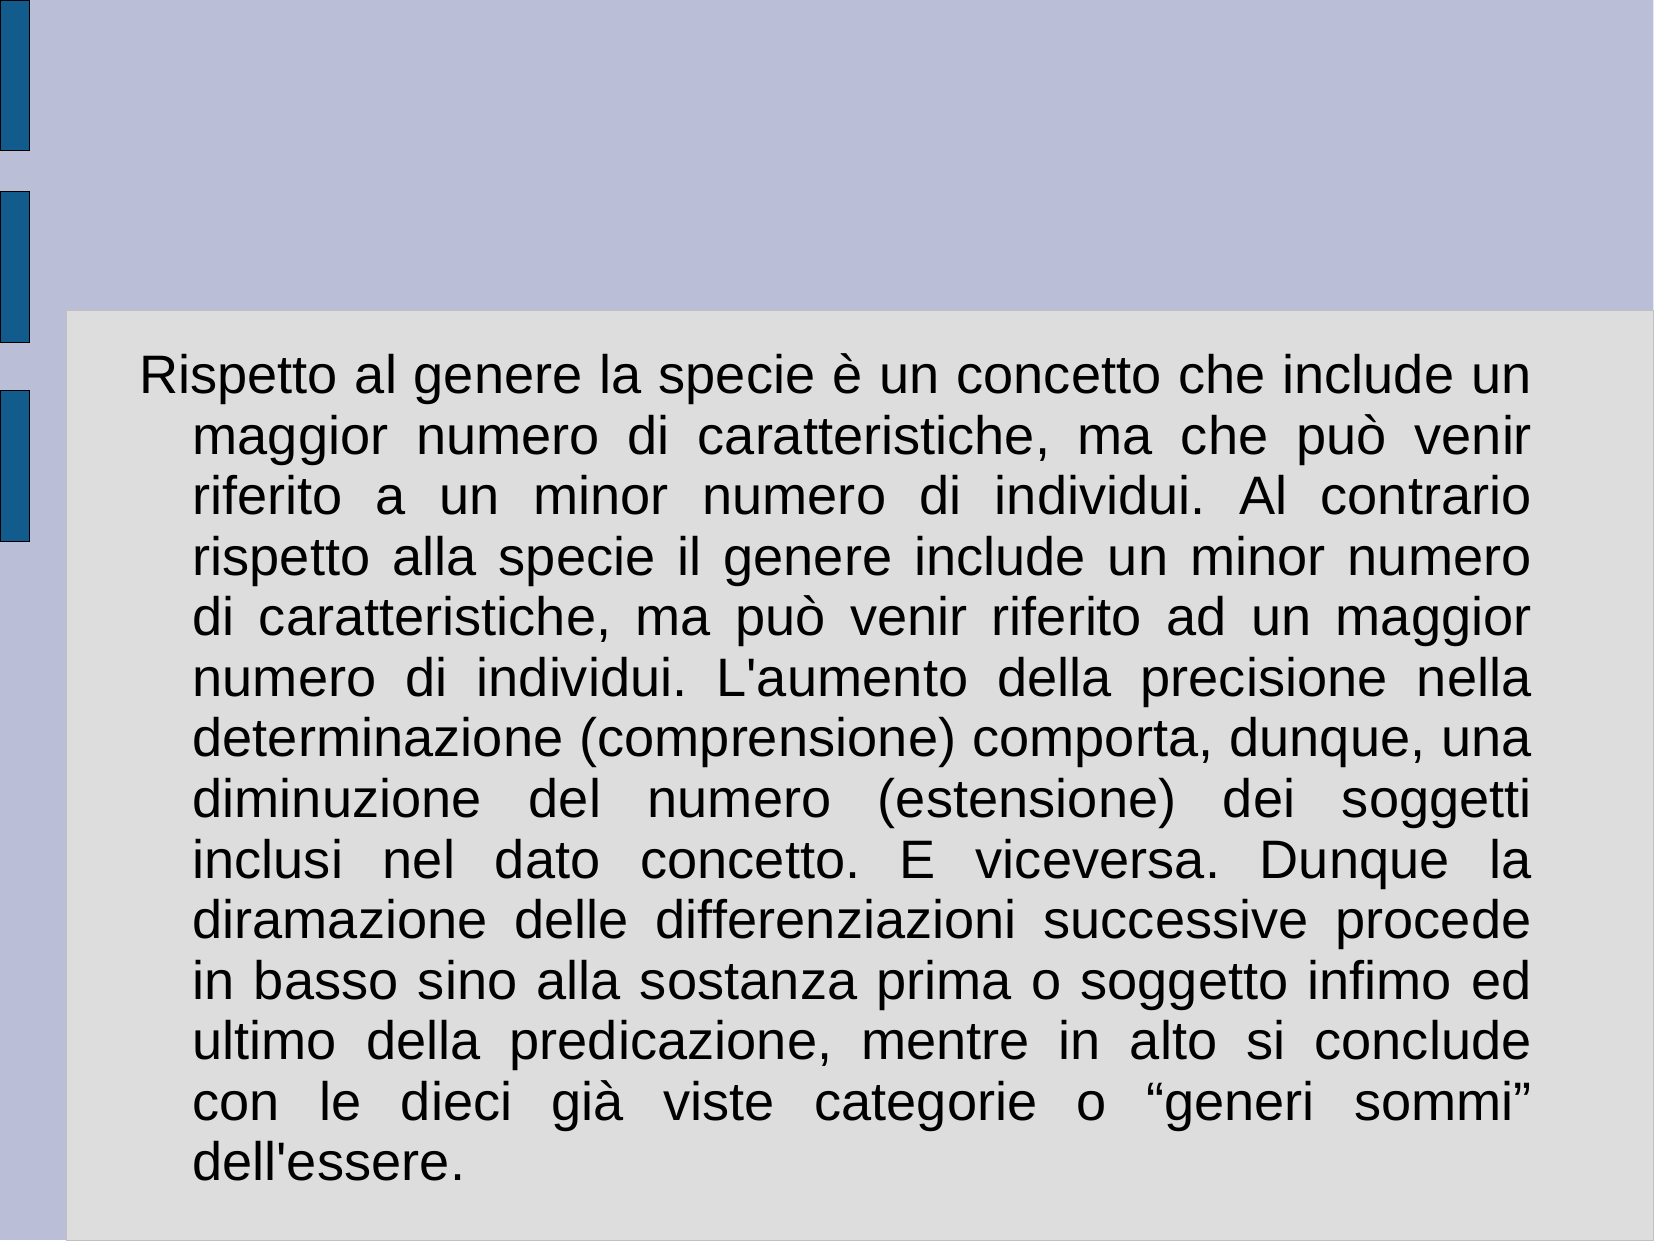

#
Rispetto al genere la specie è un concetto che include un maggior numero di caratteristiche, ma che può venir riferito a un minor numero di individui. Al contrario rispetto alla specie il genere include un minor numero di caratteristiche, ma può venir riferito ad un maggior numero di individui. L'aumento della precisione nella determinazione (comprensione) comporta, dunque, una diminuzione del numero (estensione) dei soggetti inclusi nel dato concetto. E viceversa. Dunque la diramazione delle differenziazioni successive procede in basso sino alla sostanza prima o soggetto infimo ed ultimo della predicazione, mentre in alto si conclude con le dieci già viste categorie o “generi sommi” dell'essere.